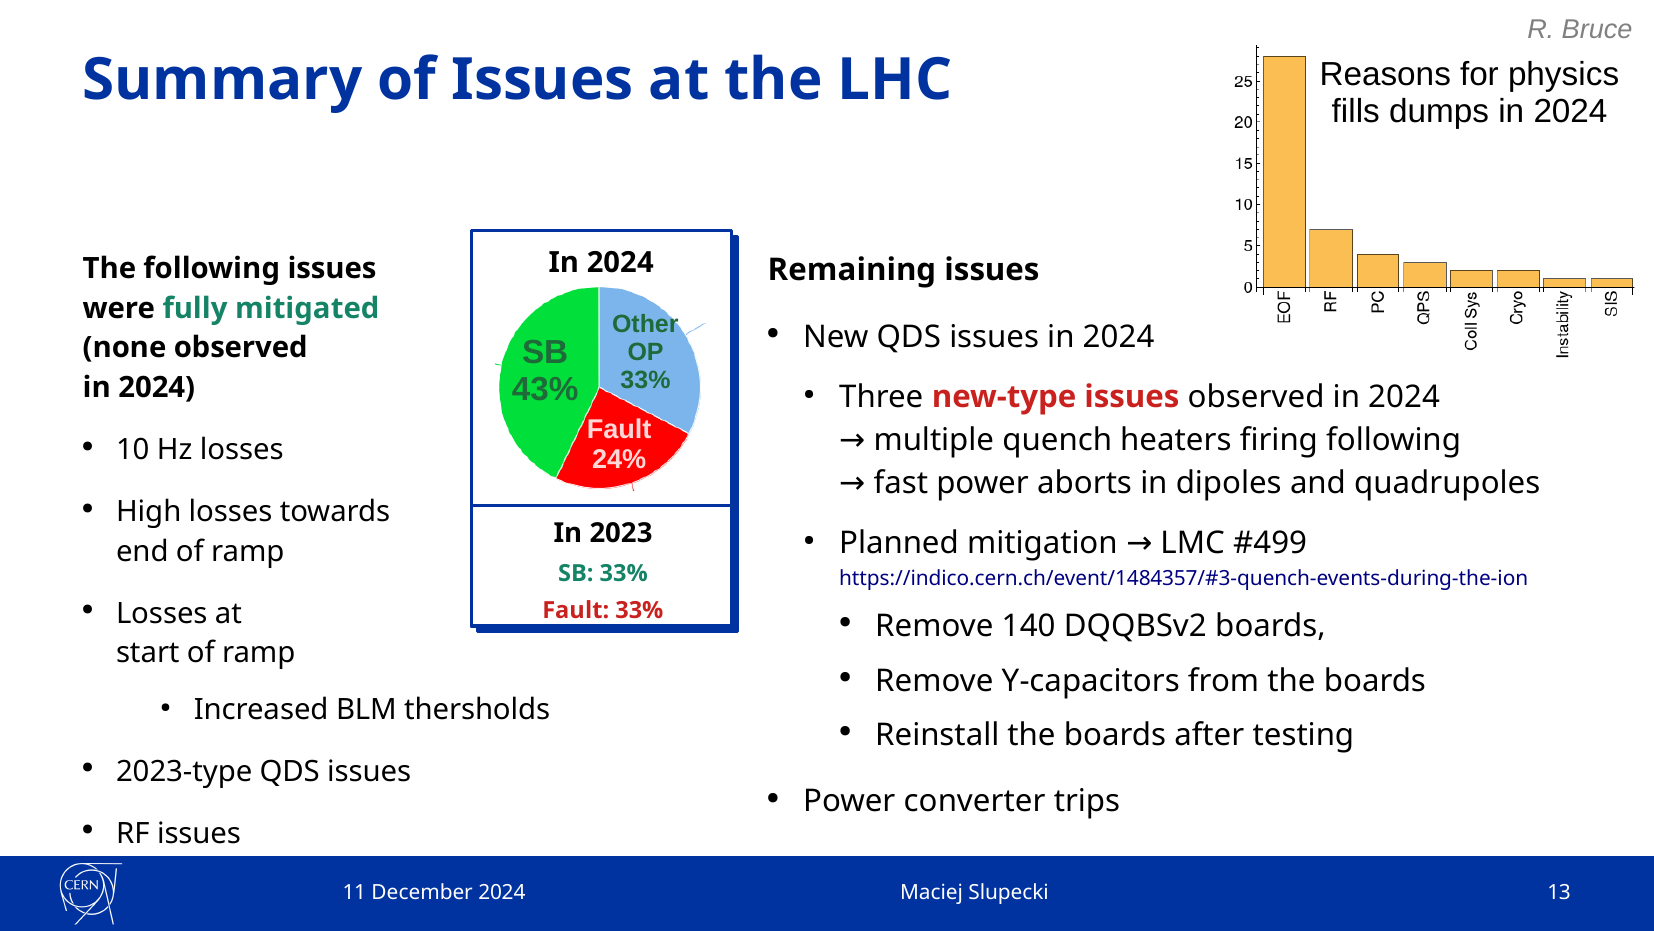

R. Bruce
# Summary of Issues at the LHC
Reasons for physics
fills dumps in 2024
In 2024
Other
OP
33%
SB
43%
Fault
24%
In 2023
SB: 33%
Fault: 33%
The following issues
were fully mitigated
(none observed
in 2024)
10 Hz losses
High losses towards
end of ramp
Losses at
start of ramp
Increased BLM thersholds
2023-type QDS issues
RF issues
Remaining issues
New QDS issues in 2024
Three new-type issues observed in 2024
→ multiple quench heaters firing following
→ fast power aborts in dipoles and quadrupoles
Planned mitigation → LMC #499 https://indico.cern.ch/event/1484357/#3-quench-events-during-the-ion
Remove 140 DQQBSv2 boards,
Remove Y-capacitors from the boards
Reinstall the boards after testing
Power converter trips
Presenter | Presentation Title
13